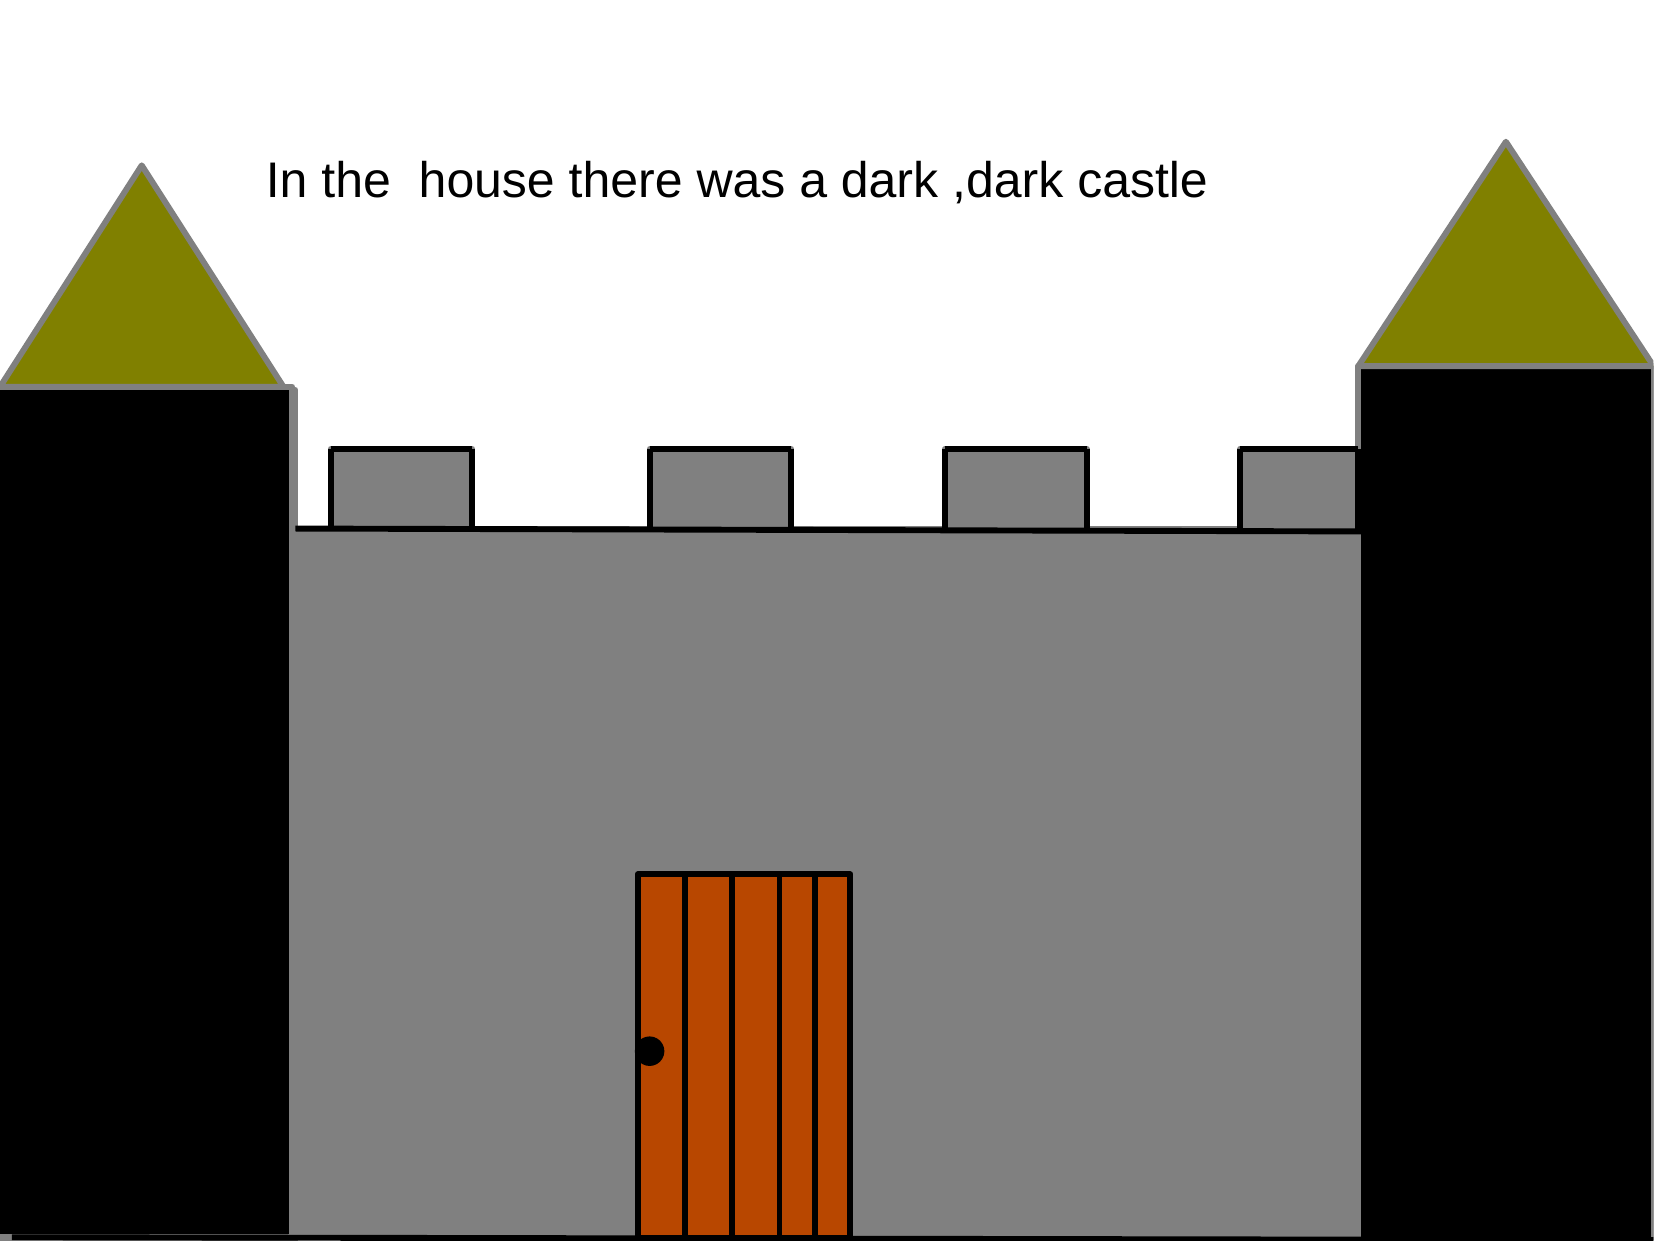

In the house there was a dark ,dark castle